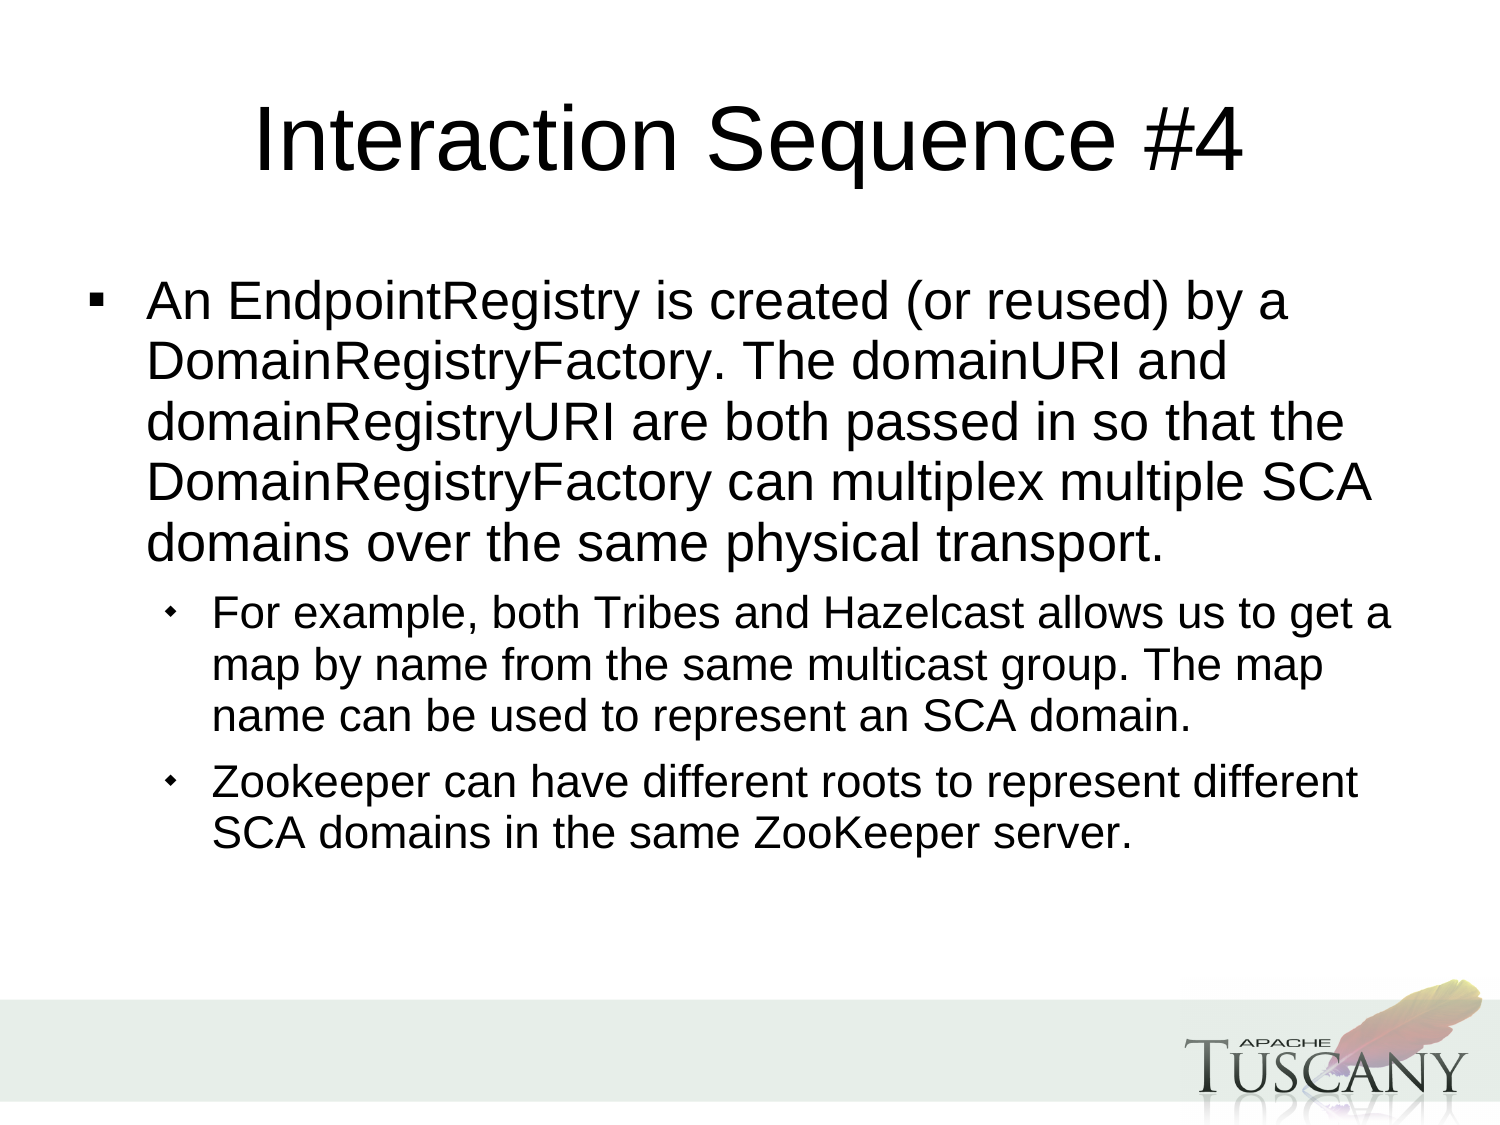

# Interaction Sequence #4
An EndpointRegistry is created (or reused) by a DomainRegistryFactory. The domainURI and domainRegistryURI are both passed in so that the DomainRegistryFactory can multiplex multiple SCA domains over the same physical transport.
For example, both Tribes and Hazelcast allows us to get a map by name from the same multicast group. The map name can be used to represent an SCA domain.
Zookeeper can have different roots to represent different SCA domains in the same ZooKeeper server.